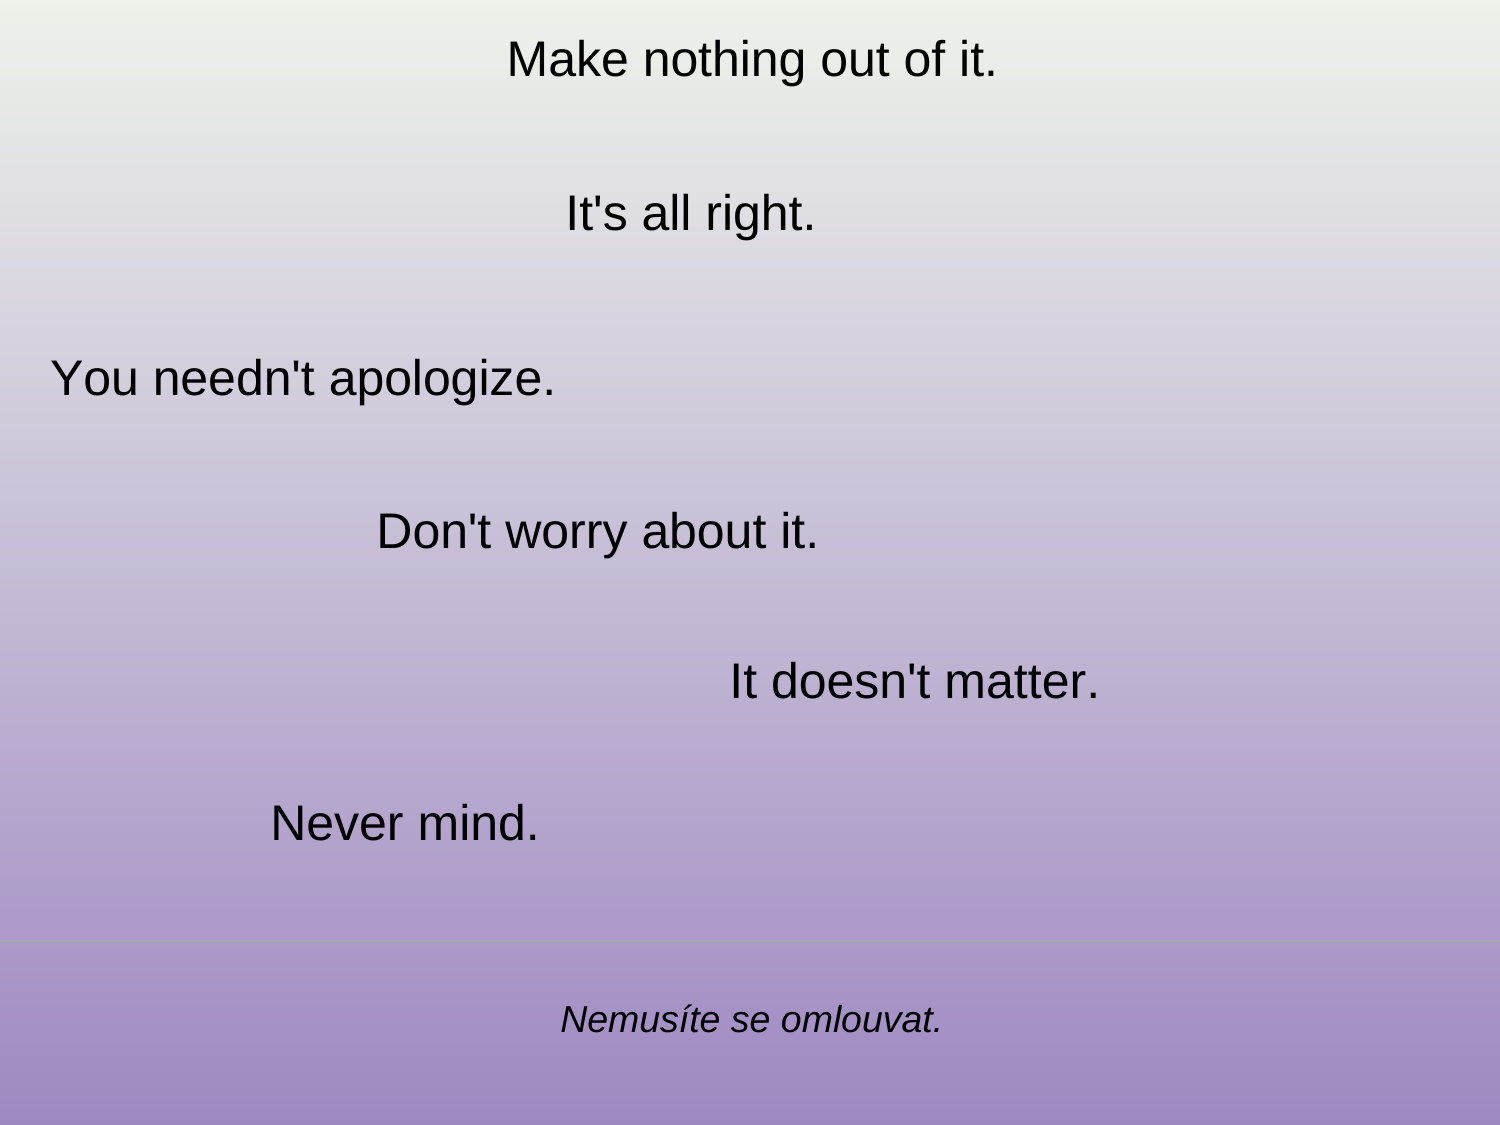

Make nothing out of it.
It's all right.
You needn't apologize.
Don't worry about it.
It doesn't matter.
Never mind.
Nemusíte se omlouvat.